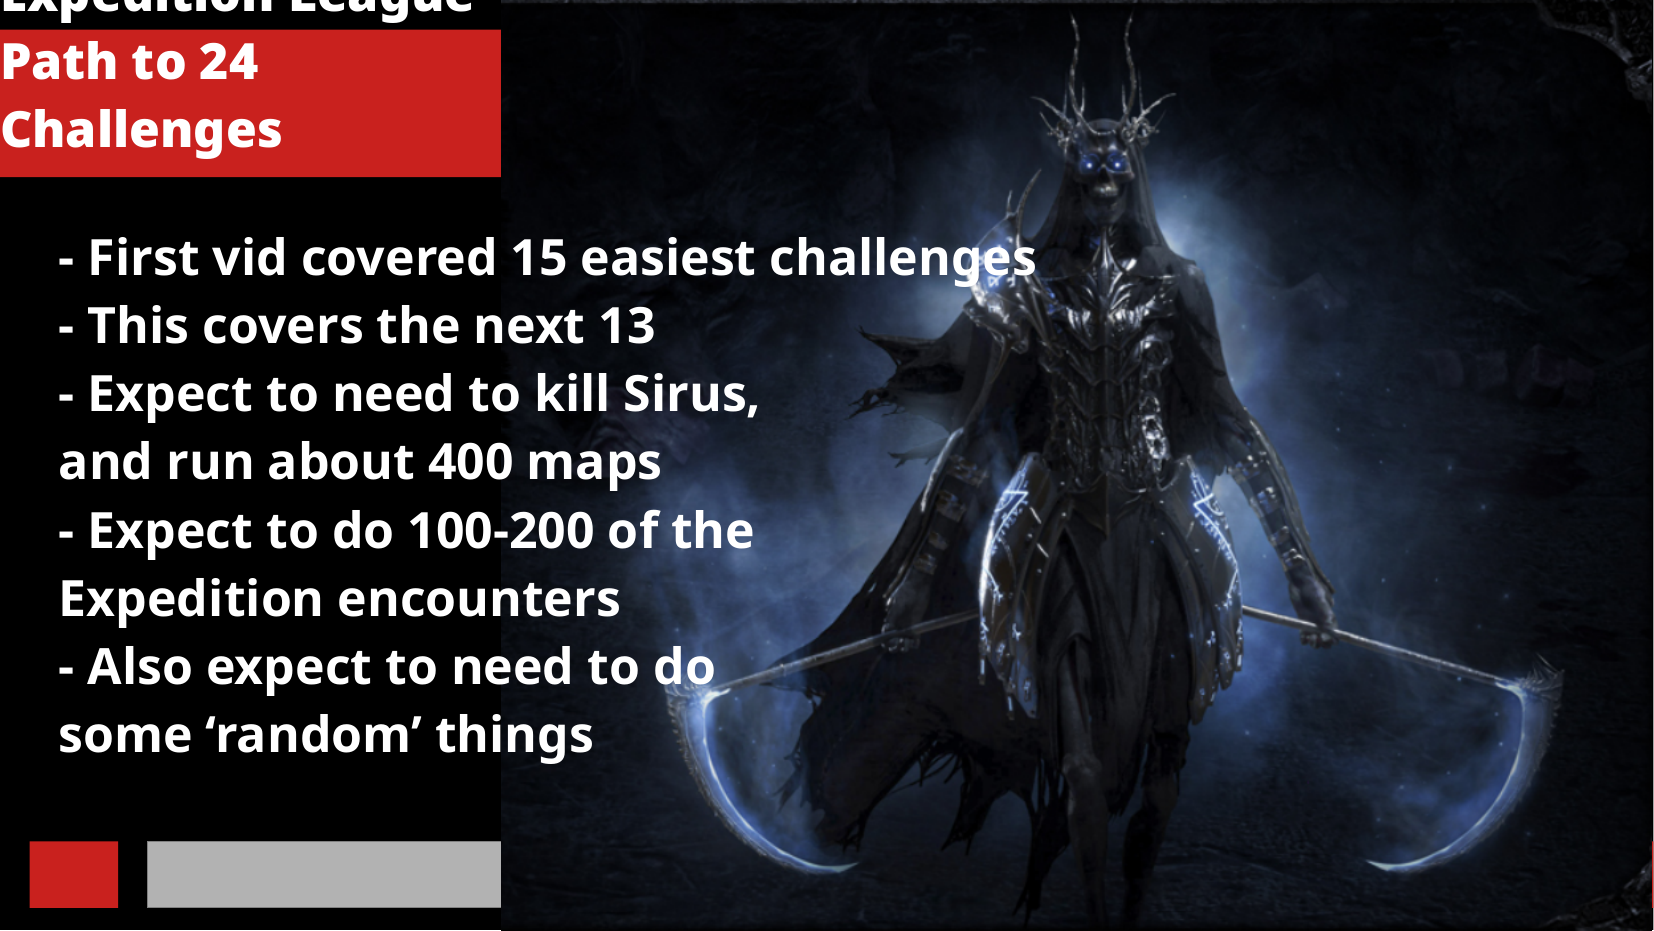

# Expedition League Path to 24 Challenges
- First vid covered 15 easiest challenges
- This covers the next 13
- Expect to need to kill Sirus,
and run about 400 maps
- Expect to do 100-200 of the
Expedition encounters
- Also expect to need to do
some ‘random’ things